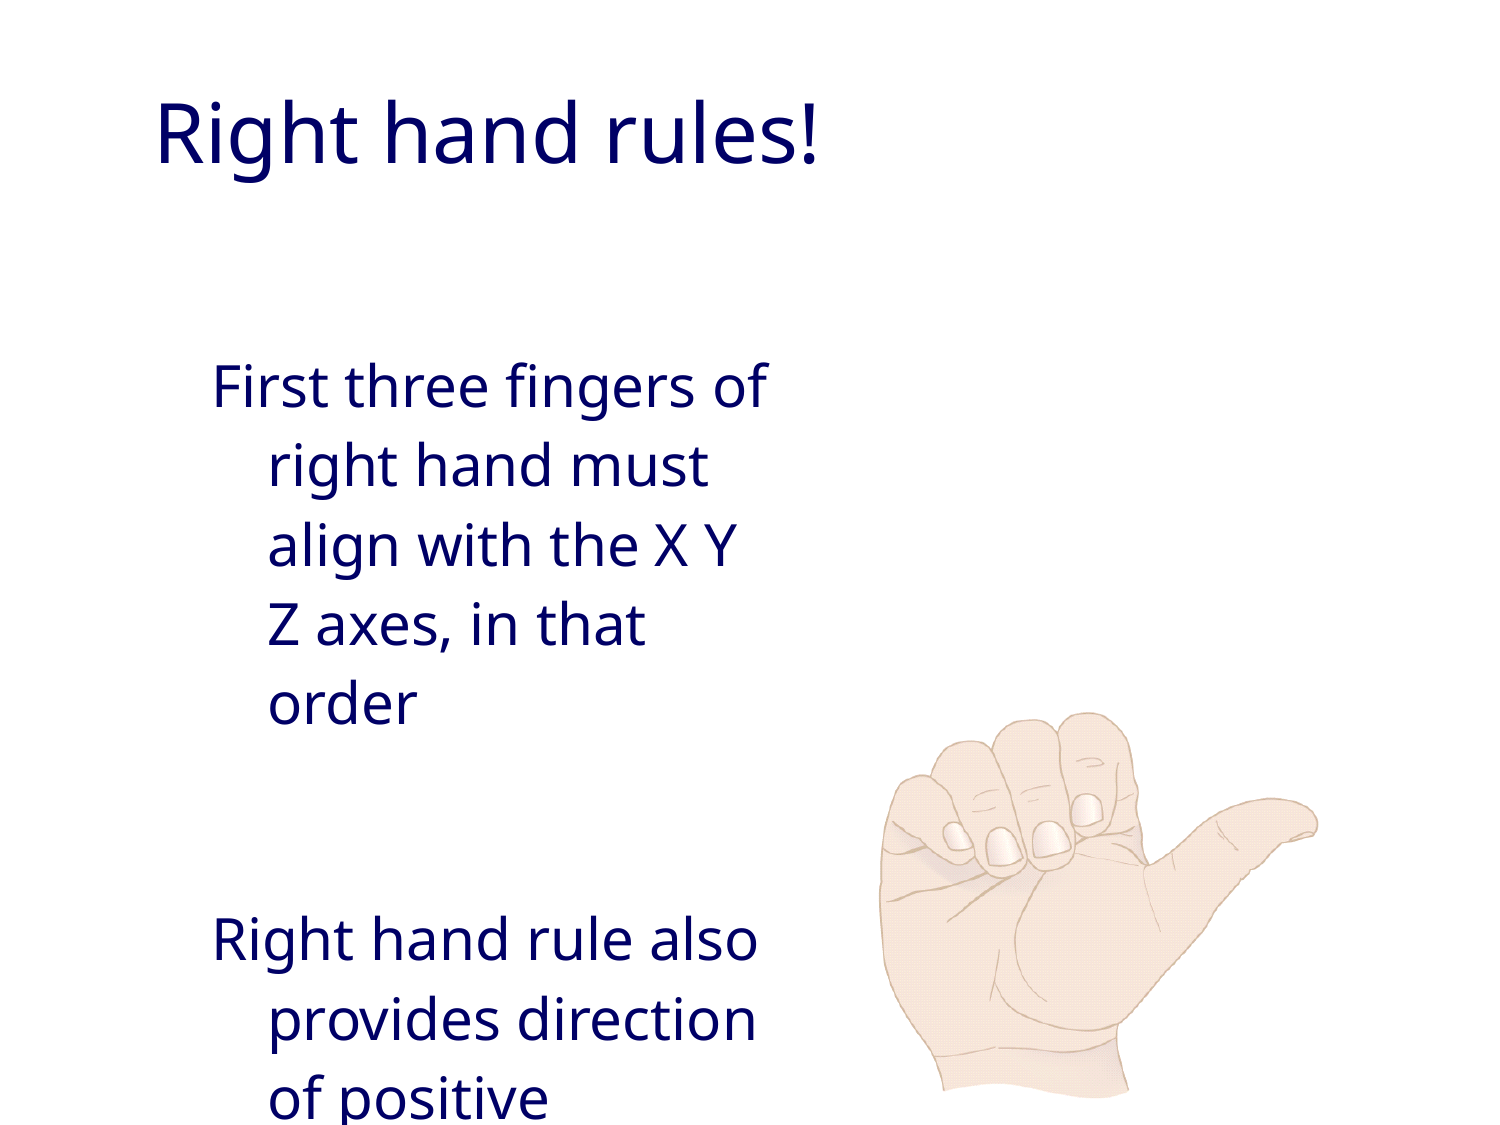

# Right hand rules!
First three fingers of right hand must align with the X Y Z axes, in that order
Right hand rule also provides direction of positive rotation about an axis